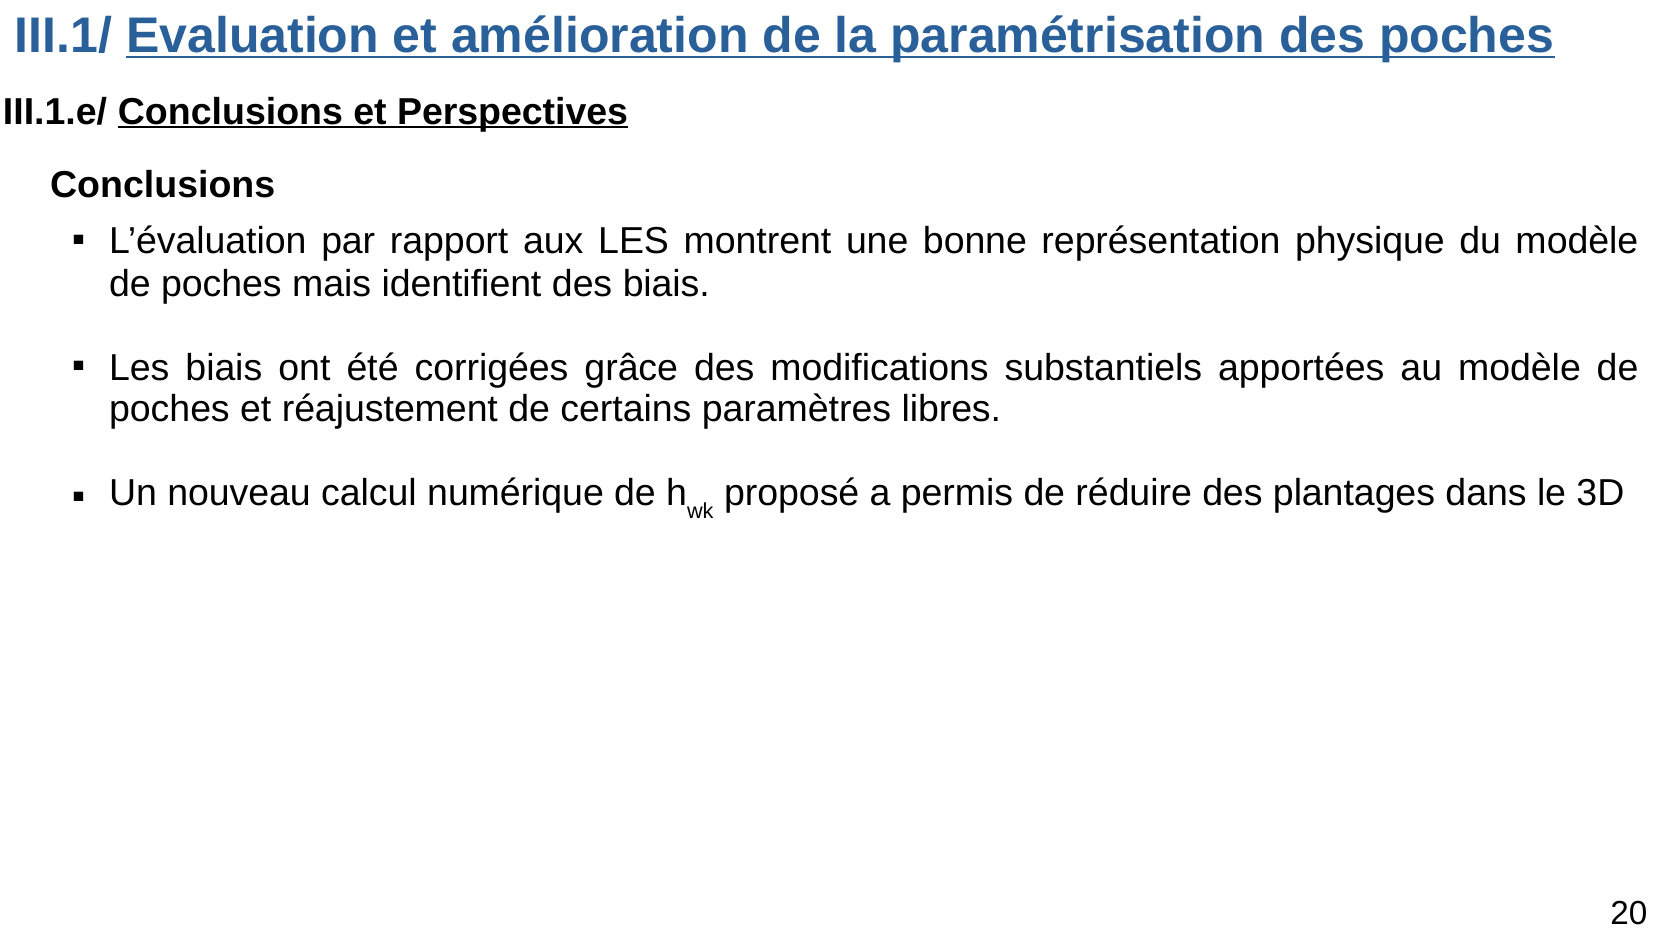

III.1/ Evaluation et amélioration de la paramétrisation des poches
III.1.e/ Conclusions et Perspectives
Conclusions
L’évaluation par rapport aux LES montrent une bonne représentation physique du modèle de poches mais identifient des biais.
Les biais ont été corrigées grâce des modifications substantiels apportées au modèle de poches et réajustement de certains paramètres libres.
Un nouveau calcul numérique de hwk proposé a permis de réduire des plantages dans le 3D
20